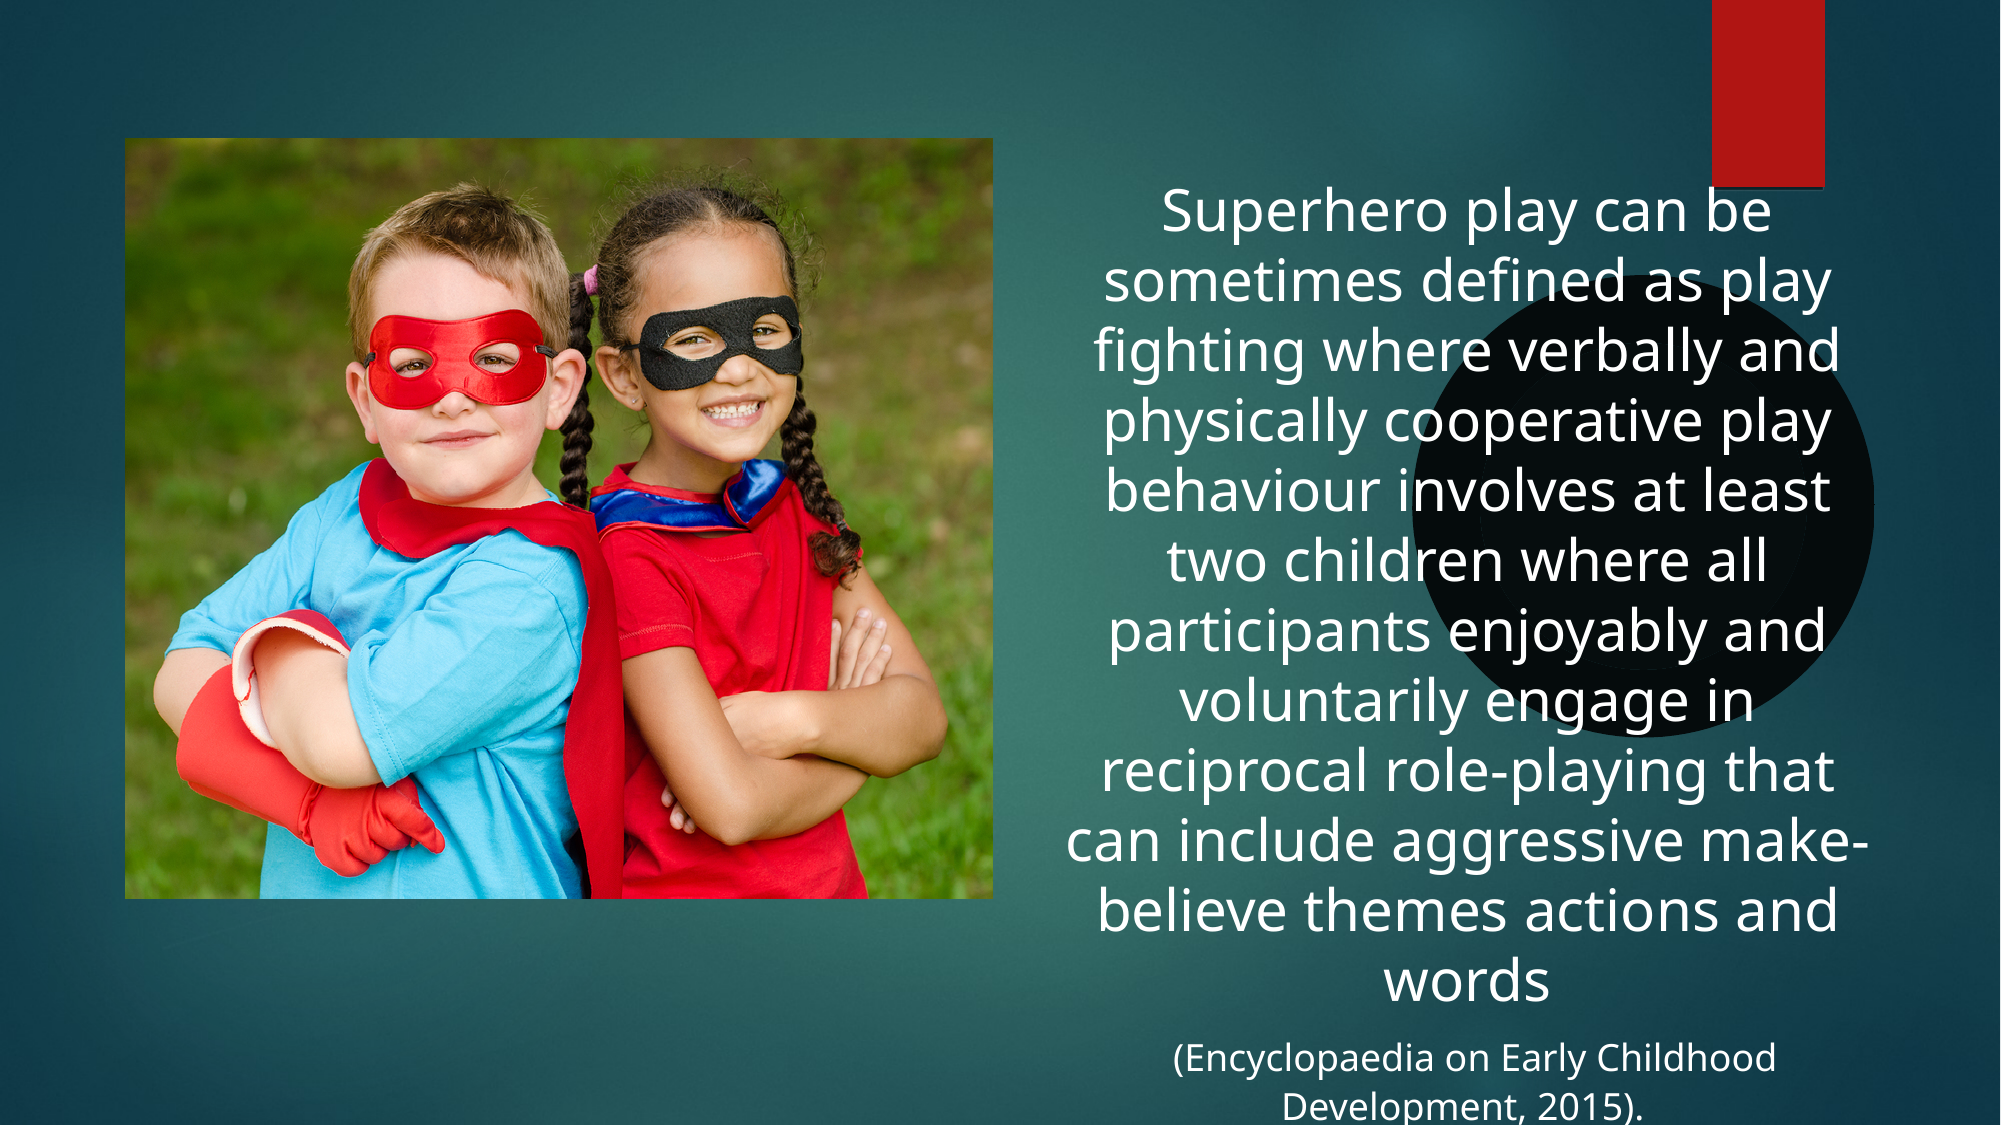

Superhero play can be sometimes defined as play fighting where verbally and physically cooperative play behaviour involves at least two children where all participants enjoyably and voluntarily engage in reciprocal role-playing that can include aggressive make-believe themes actions and words
 (Encyclopaedia on Early Childhood Development, 2015).